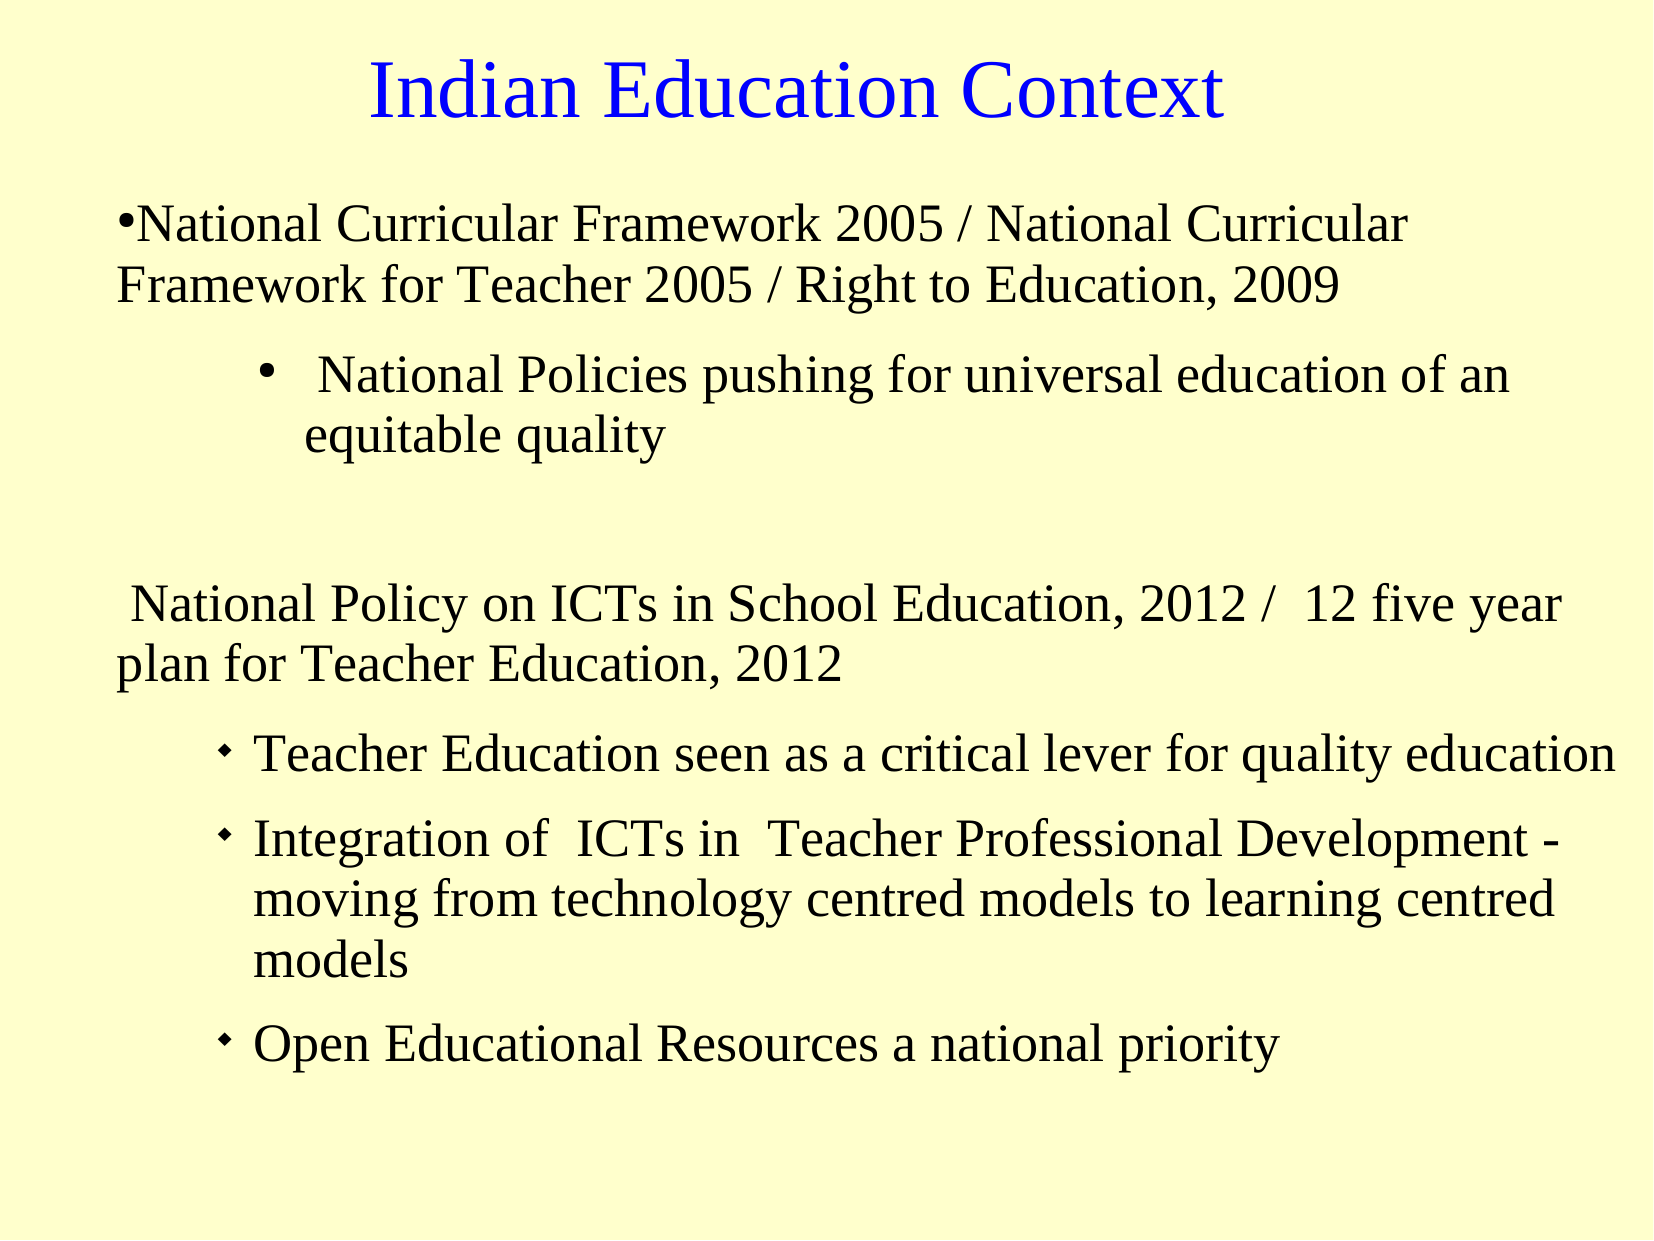

# Indian Education Context
National Curricular Framework 2005 / National Curricular Framework for Teacher 2005 / Right to Education, 2009
 National Policies pushing for universal education of an equitable quality
 National Policy on ICTs in School Education, 2012 / 12 five year plan for Teacher Education, 2012
Teacher Education seen as a critical lever for quality education
Integration of ICTs in Teacher Professional Development - moving from technology centred models to learning centred models
Open Educational Resources a national priority